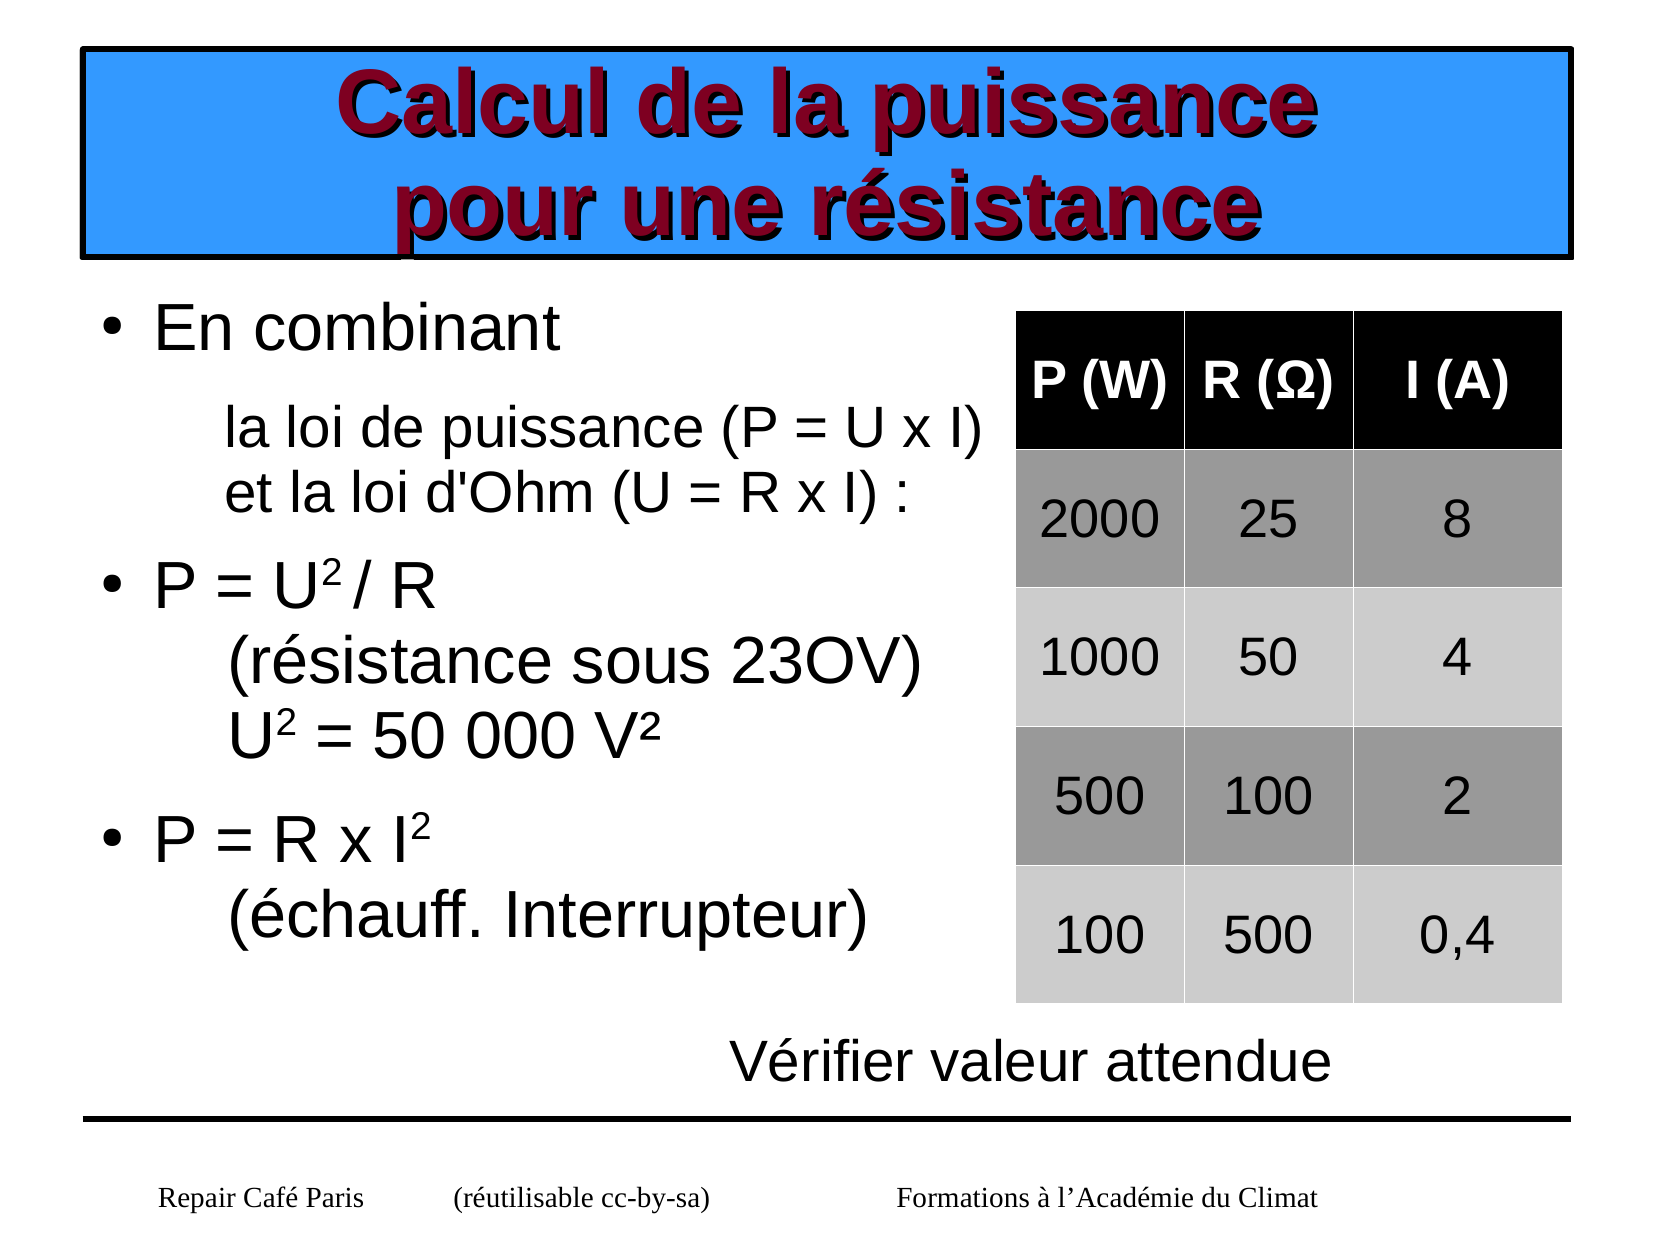

# Calcul de la puissance pour une résistance
En combinant
la loi de puissance (P = U x I) et la loi d'Ohm (U = R x I) :
P = U2 / R									(résistance sous 23OV)		U2 = 50 000 V²
P = R x I2 									(échauff. Interrupteur)
| P (W) | R (Ω) | I (A) |
| --- | --- | --- |
| 2000 | 25 | 8 |
| 1000 | 50 | 4 |
| 500 | 100 | 2 |
| 100 | 500 | 0,4 |
Vérifier valeur attendue